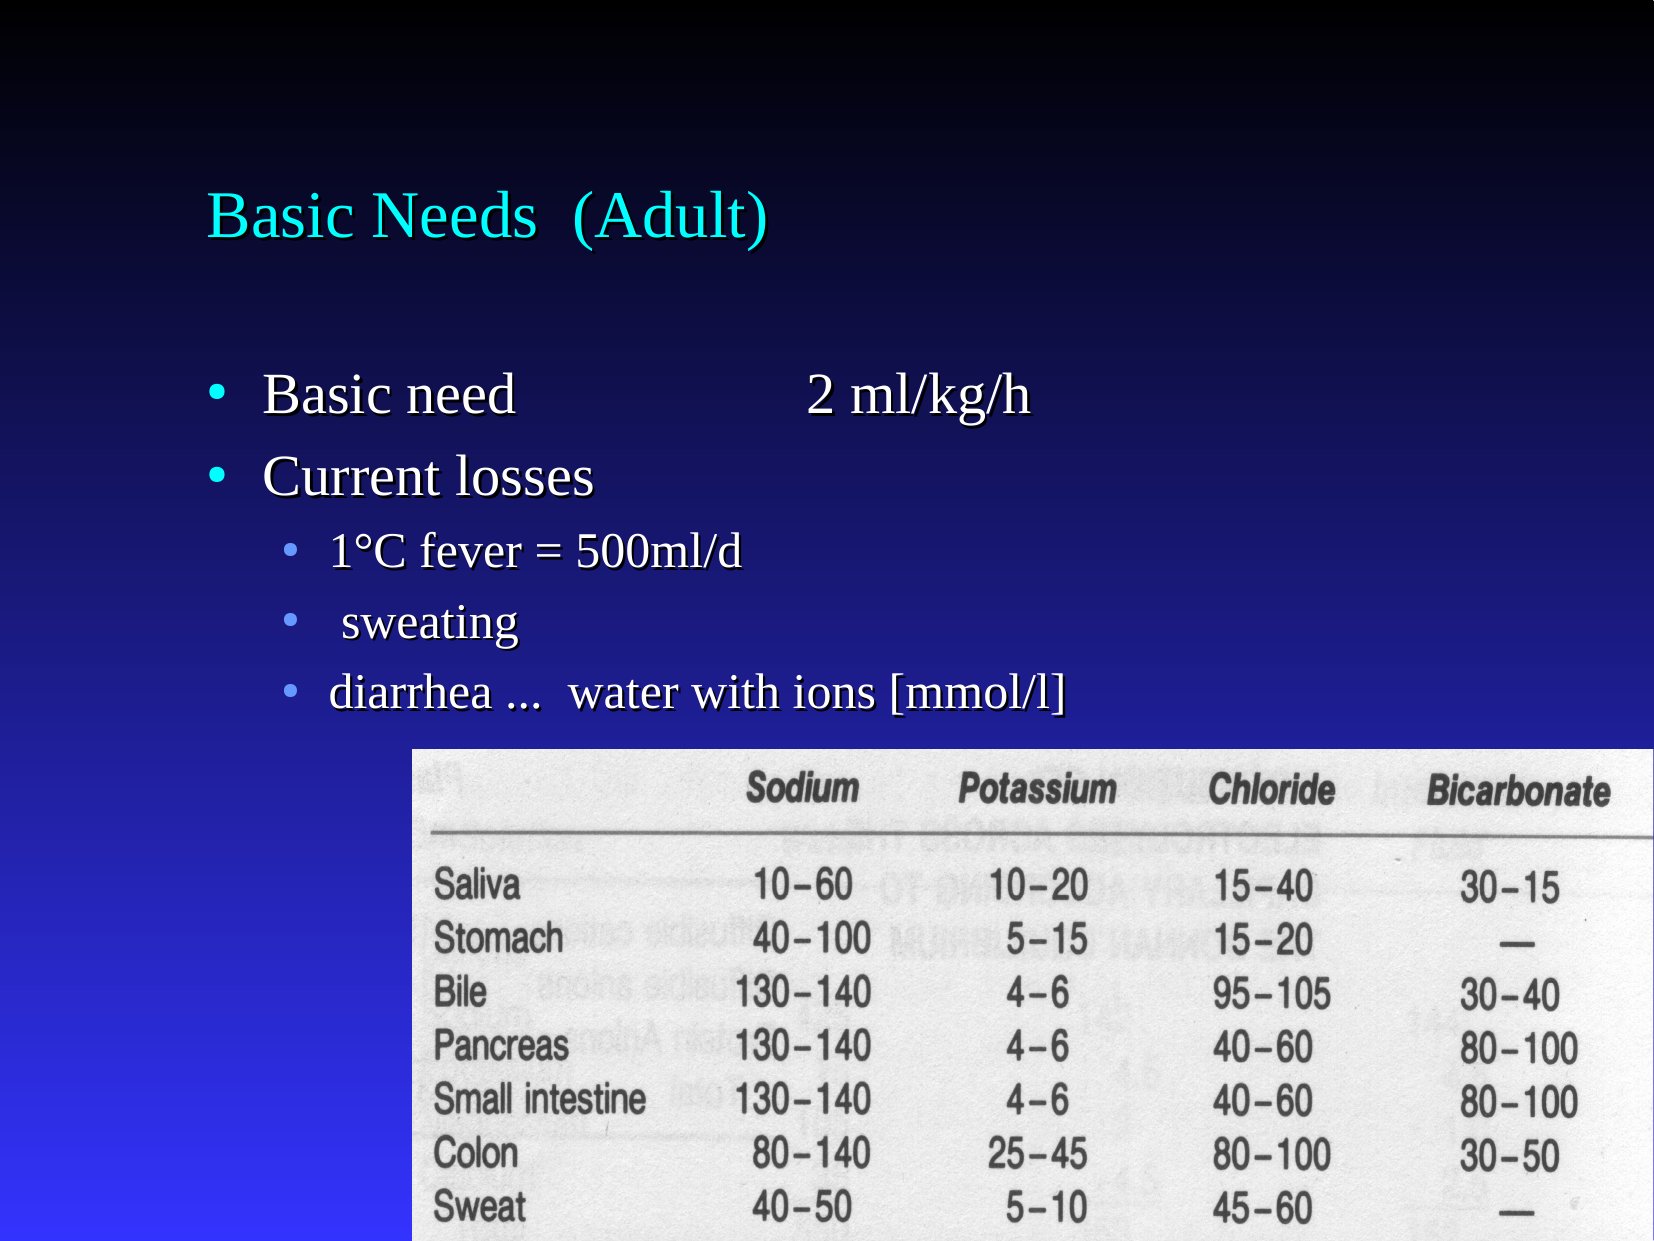

# Basic Needs (Adult)
Basic need		2 ml/kg/h
Current losses
1°C fever = 500ml/d
 sweating
diarrhea ... water with ions [mmol/l]